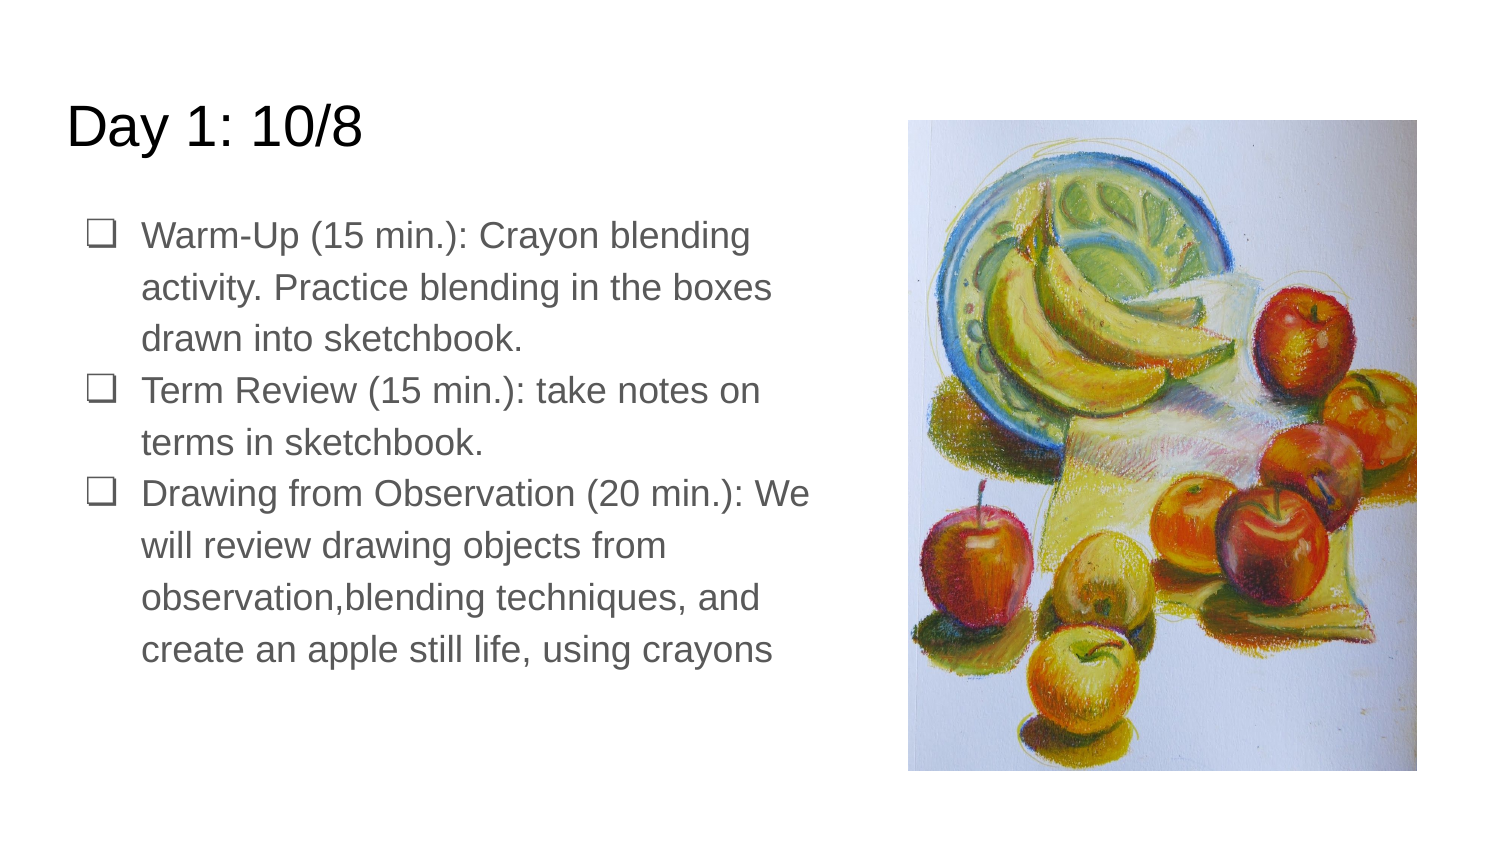

# Day 1: 10/8
Warm-Up (15 min.): Crayon blending activity. Practice blending in the boxes drawn into sketchbook.
Term Review (15 min.): take notes on terms in sketchbook.
Drawing from Observation (20 min.): We will review drawing objects from observation,blending techniques, and create an apple still life, using crayons